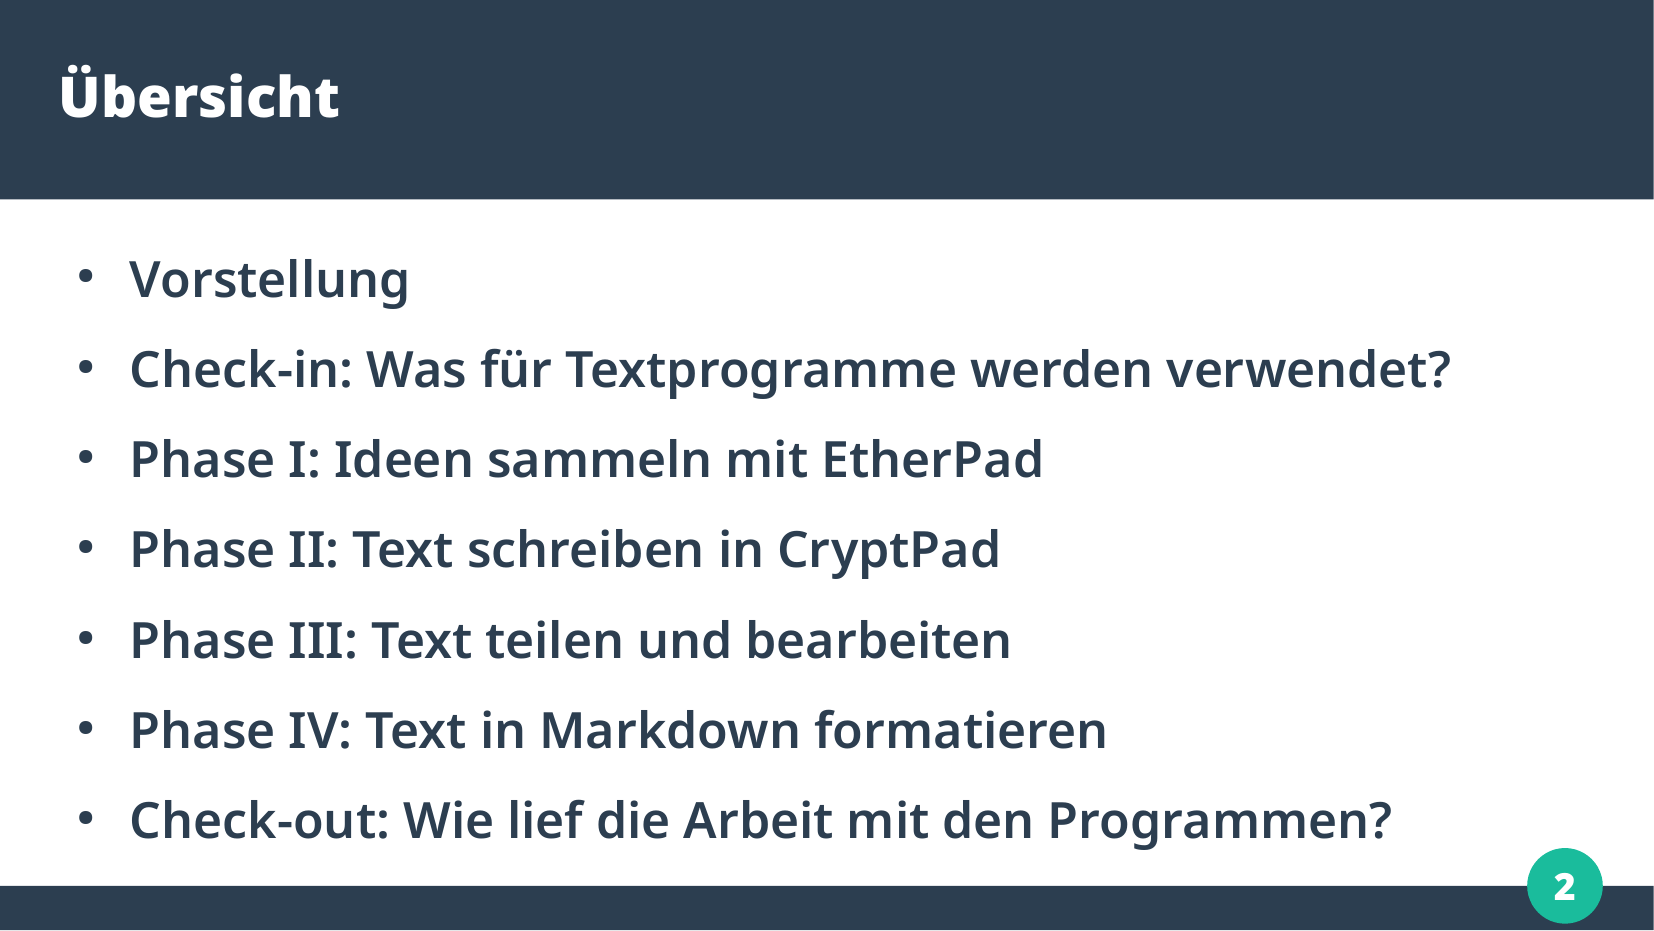

# Übersicht
Vorstellung
Check-in: Was für Textprogramme werden verwendet?
Phase I: Ideen sammeln mit EtherPad
Phase II: Text schreiben in CryptPad
Phase III: Text teilen und bearbeiten
Phase IV: Text in Markdown formatieren
Check-out: Wie lief die Arbeit mit den Programmen?